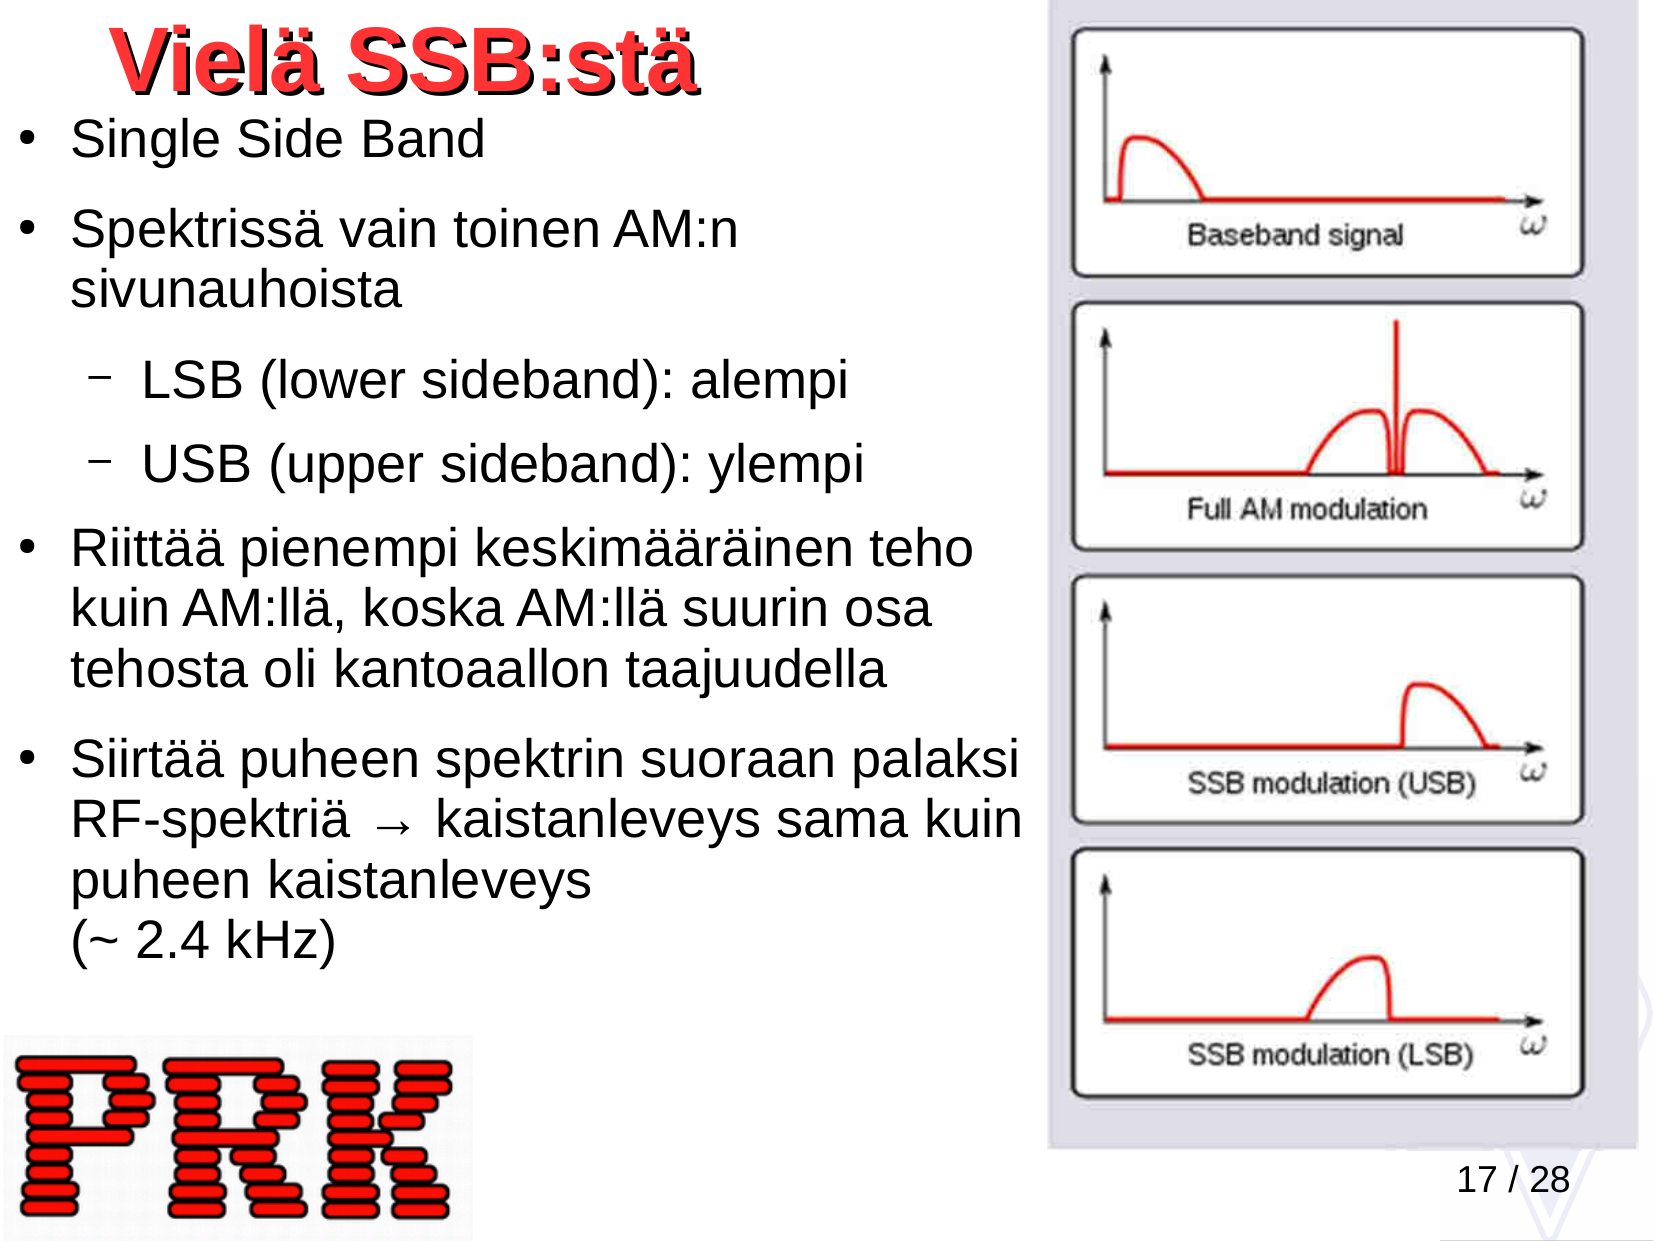

# Vielä SSB:stä
Single Side Band
Spektrissä vain toinen AM:n sivunauhoista
LSB (lower sideband): alempi
USB (upper sideband): ylempi
Riittää pienempi keskimääräinen teho kuin AM:llä, koska AM:llä suurin osa tehosta oli kantoaallon taajuudella
Siirtää puheen spektrin suoraan palaksi RF-spektriä → kaistanleveys sama kuin puheen kaistanleveys
(~ 2.4 kHz)
17